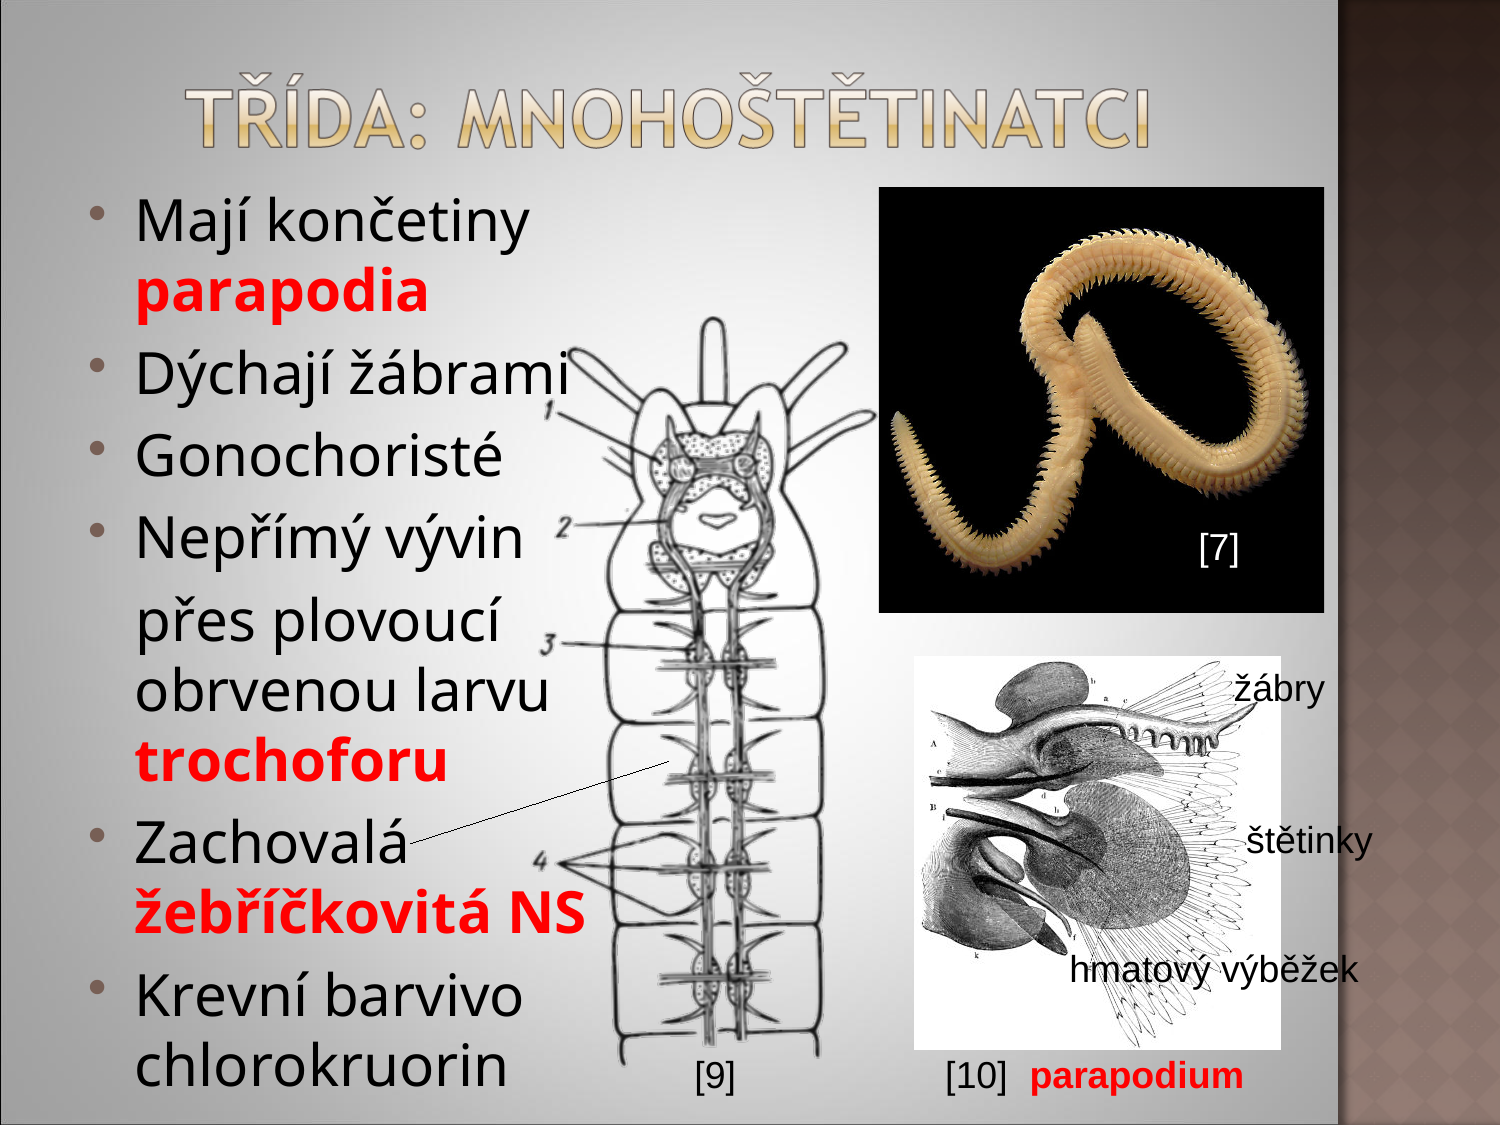

# Mají končetiny parapodia
Dýchají žábrami
Gonochoristé
Nepřímý vývin
 přes plovoucí obrvenou larvu trochoforu
Zachovalá žebříčkovitá NS
Krevní barvivo chlorokruorin
[7]
žábry
štětinky
hmatový výběžek
[9] [10] parapodium